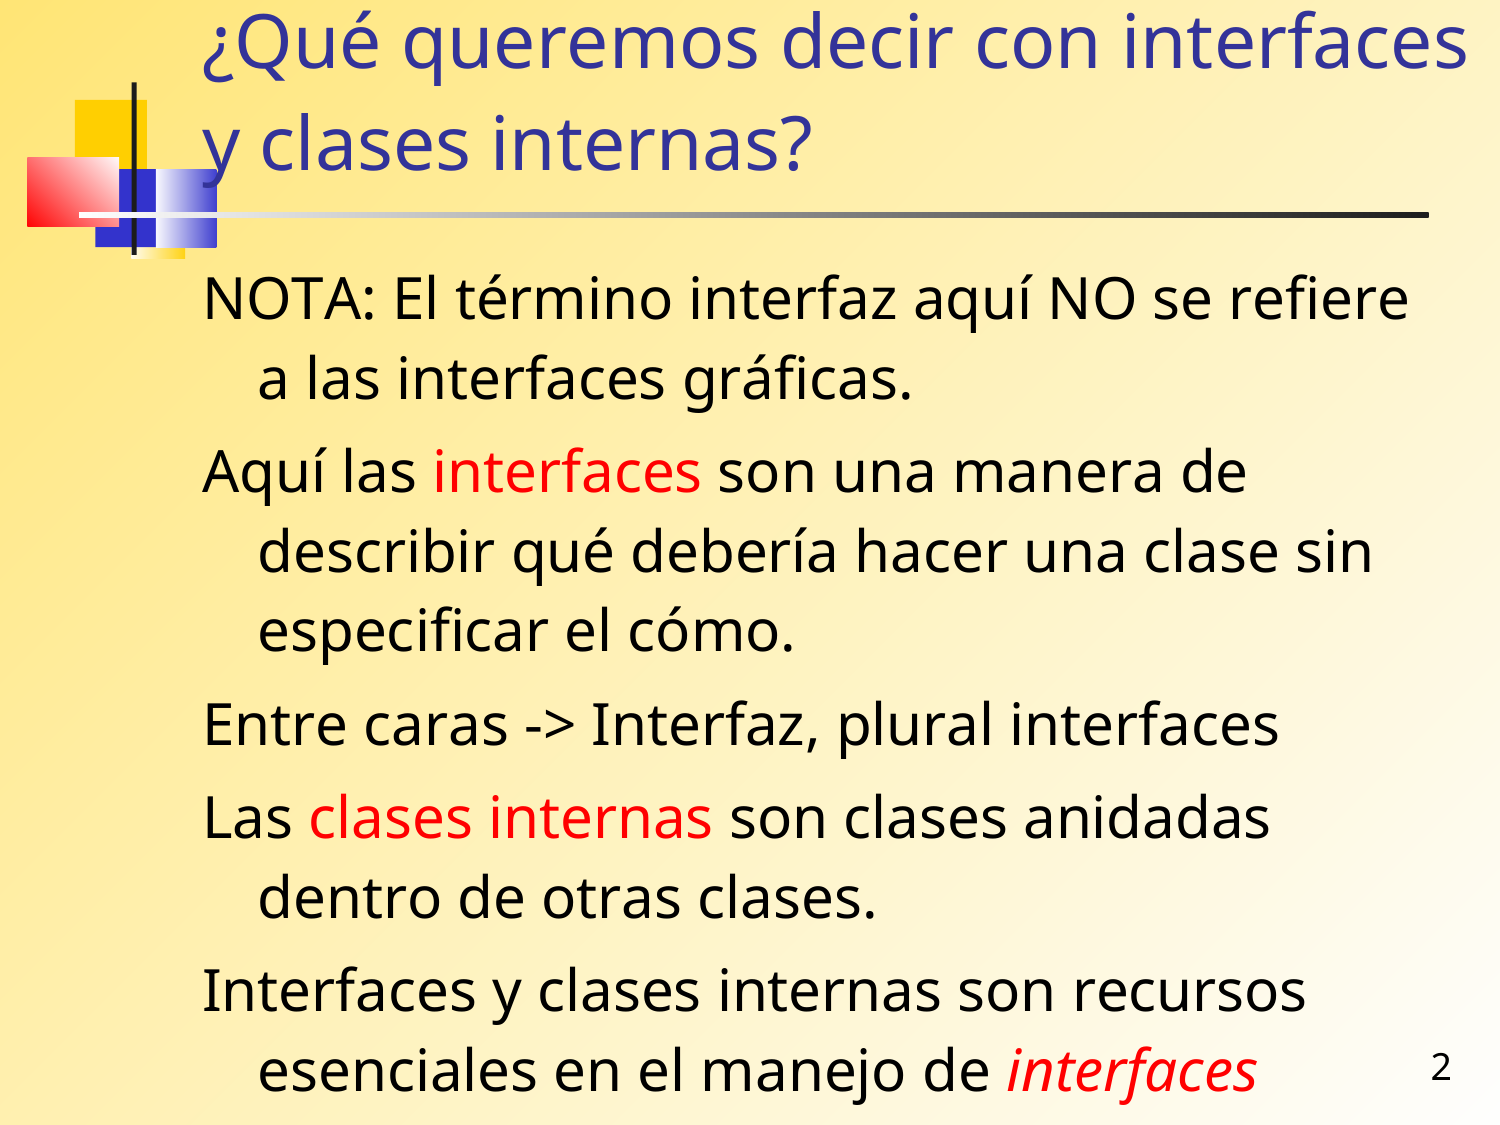

# ¿Qué queremos decir con interfaces y clases internas?
NOTA: El término interfaz aquí NO se refiere a las interfaces gráficas.
Aquí las interfaces son una manera de describir qué debería hacer una clase sin especificar el cómo.
Entre caras -> Interfaz, plural interfaces
Las clases internas son clases anidadas dentro de otras clases.
Interfaces y clases internas son recursos esenciales en el manejo de interfaces gráficas en Java.
2